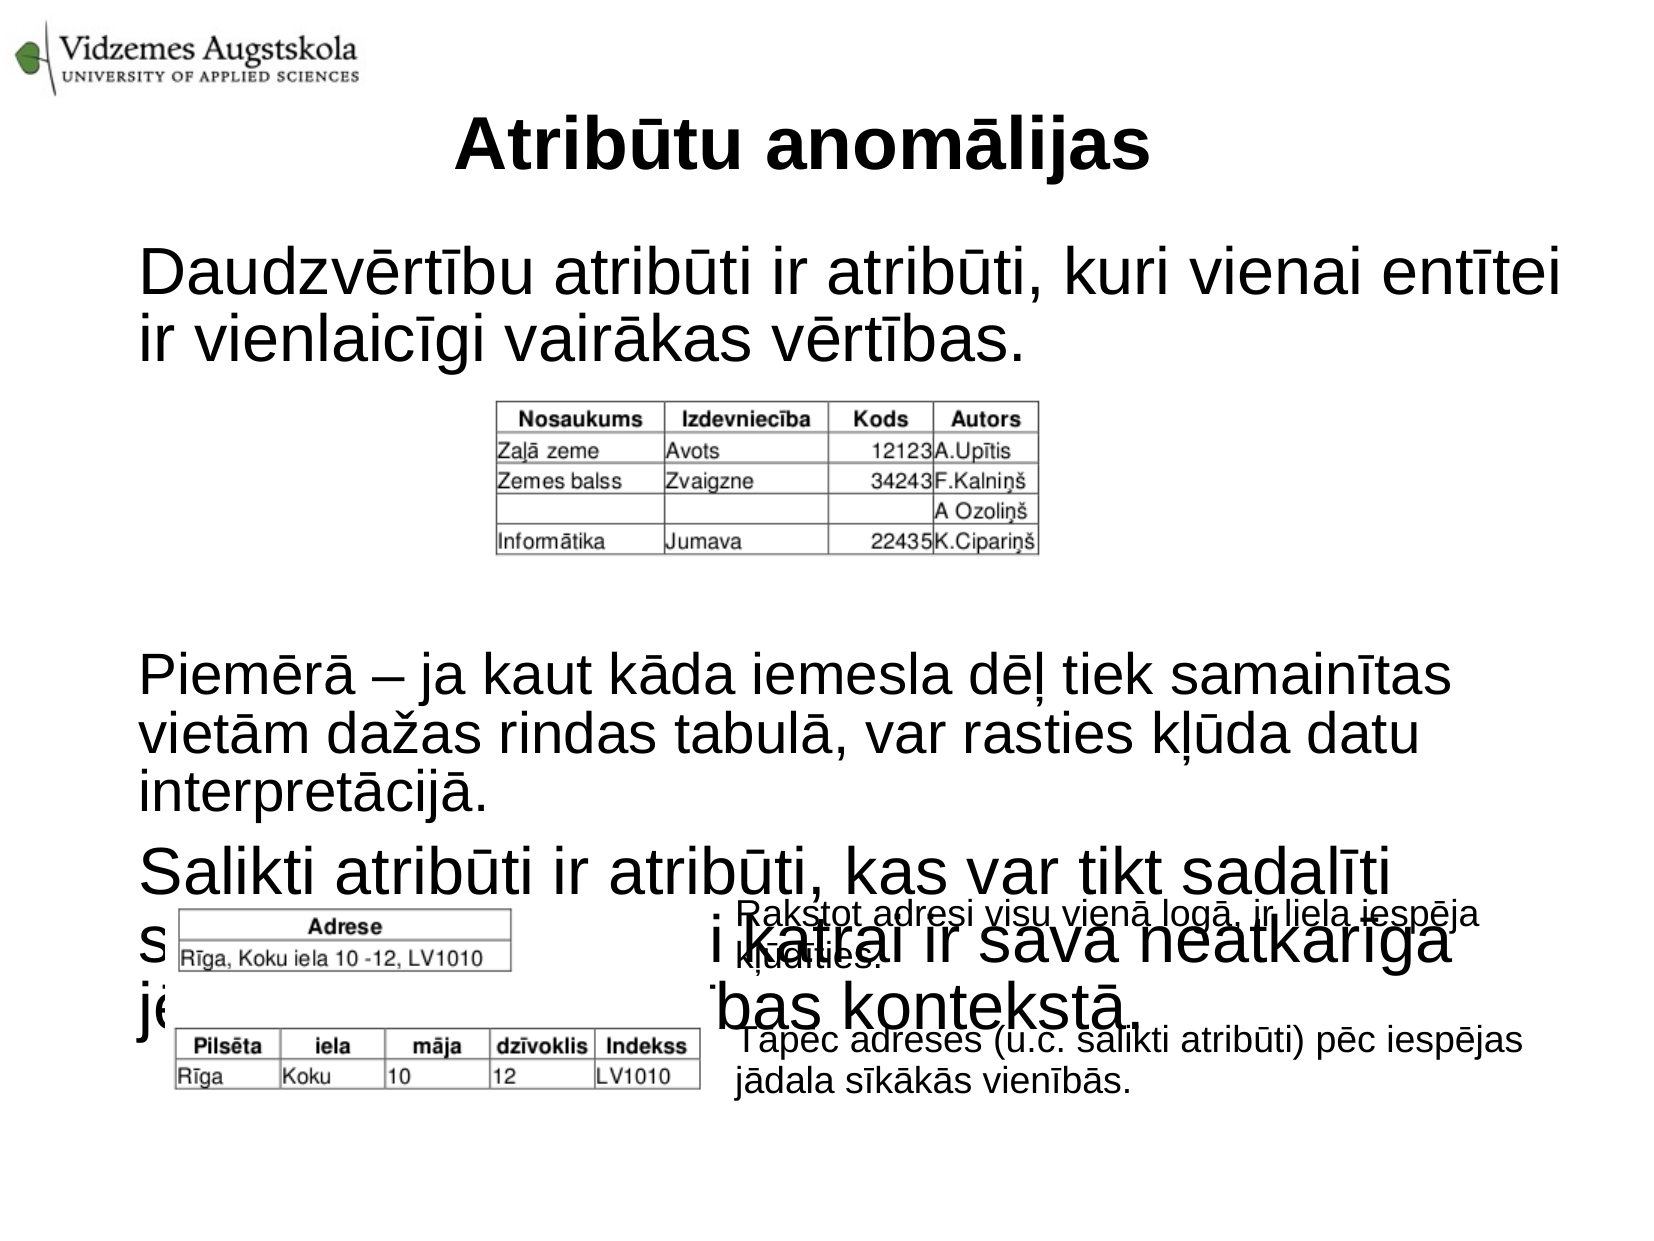

# Atribūtu anomālijas
Daudzvērtību atribūti ir atribūti, kuri vienai entītei ir vienlaicīgi vairākas vērtības.
Piemērā – ja kaut kāda iemesla dēļ tiek samainītas vietām dažas rindas tabulā, var rasties kļūda datu interpretācijā.
Salikti atribūti ir atribūti, kas var tikt sadalīti sīkākās daļās, kurai katrai ir sava neatkarīga jēga sistēmas darbības kontekstā.
Rakstot adresi visu vienā logā, ir liela iespēja kļūdīties.
Tāpēc adreses (u.c. salikti atribūti) pēc iespējas jādala sīkākās vienībās.